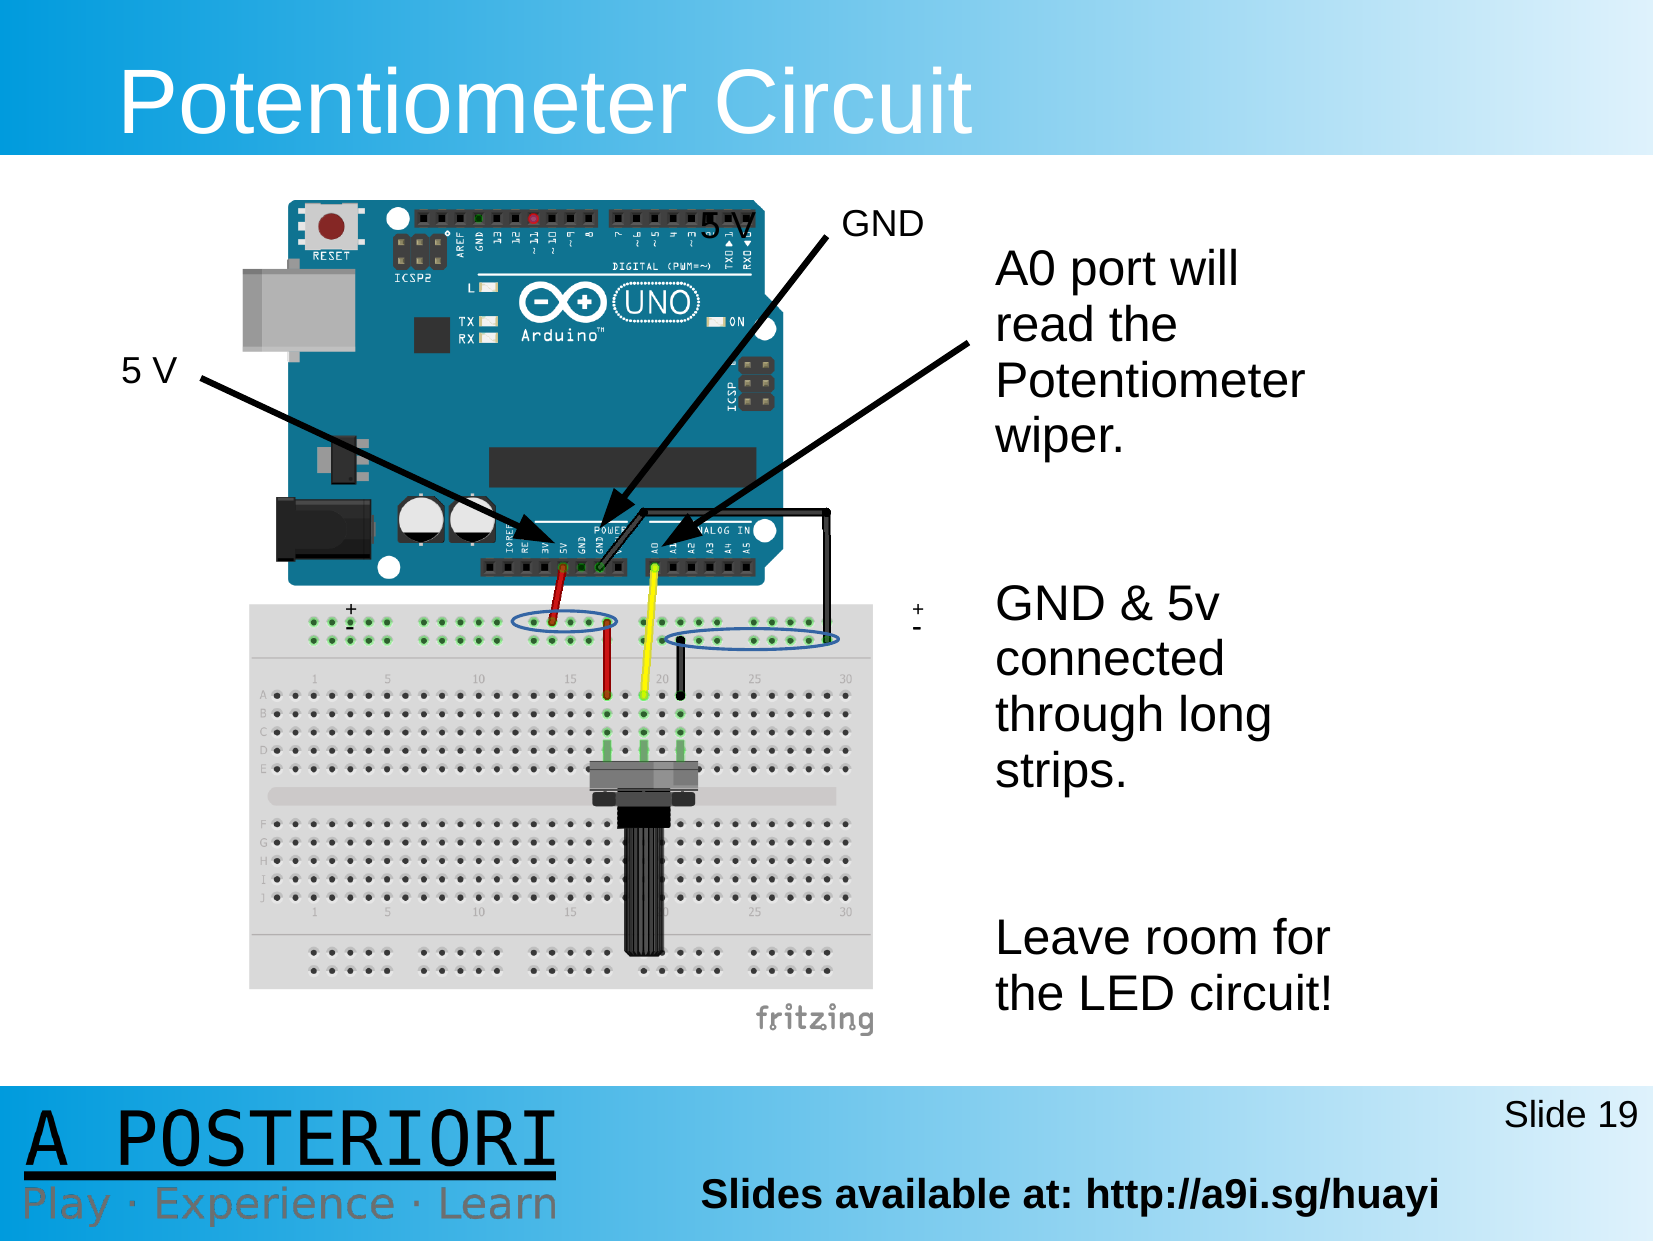

# Potentiometer Circuit
GND
5 V
A0 port will read the Potentiometer wiper.
GND & 5v connected through long strips.
Leave room for the LED circuit!
5 V
+
+
-
-
-